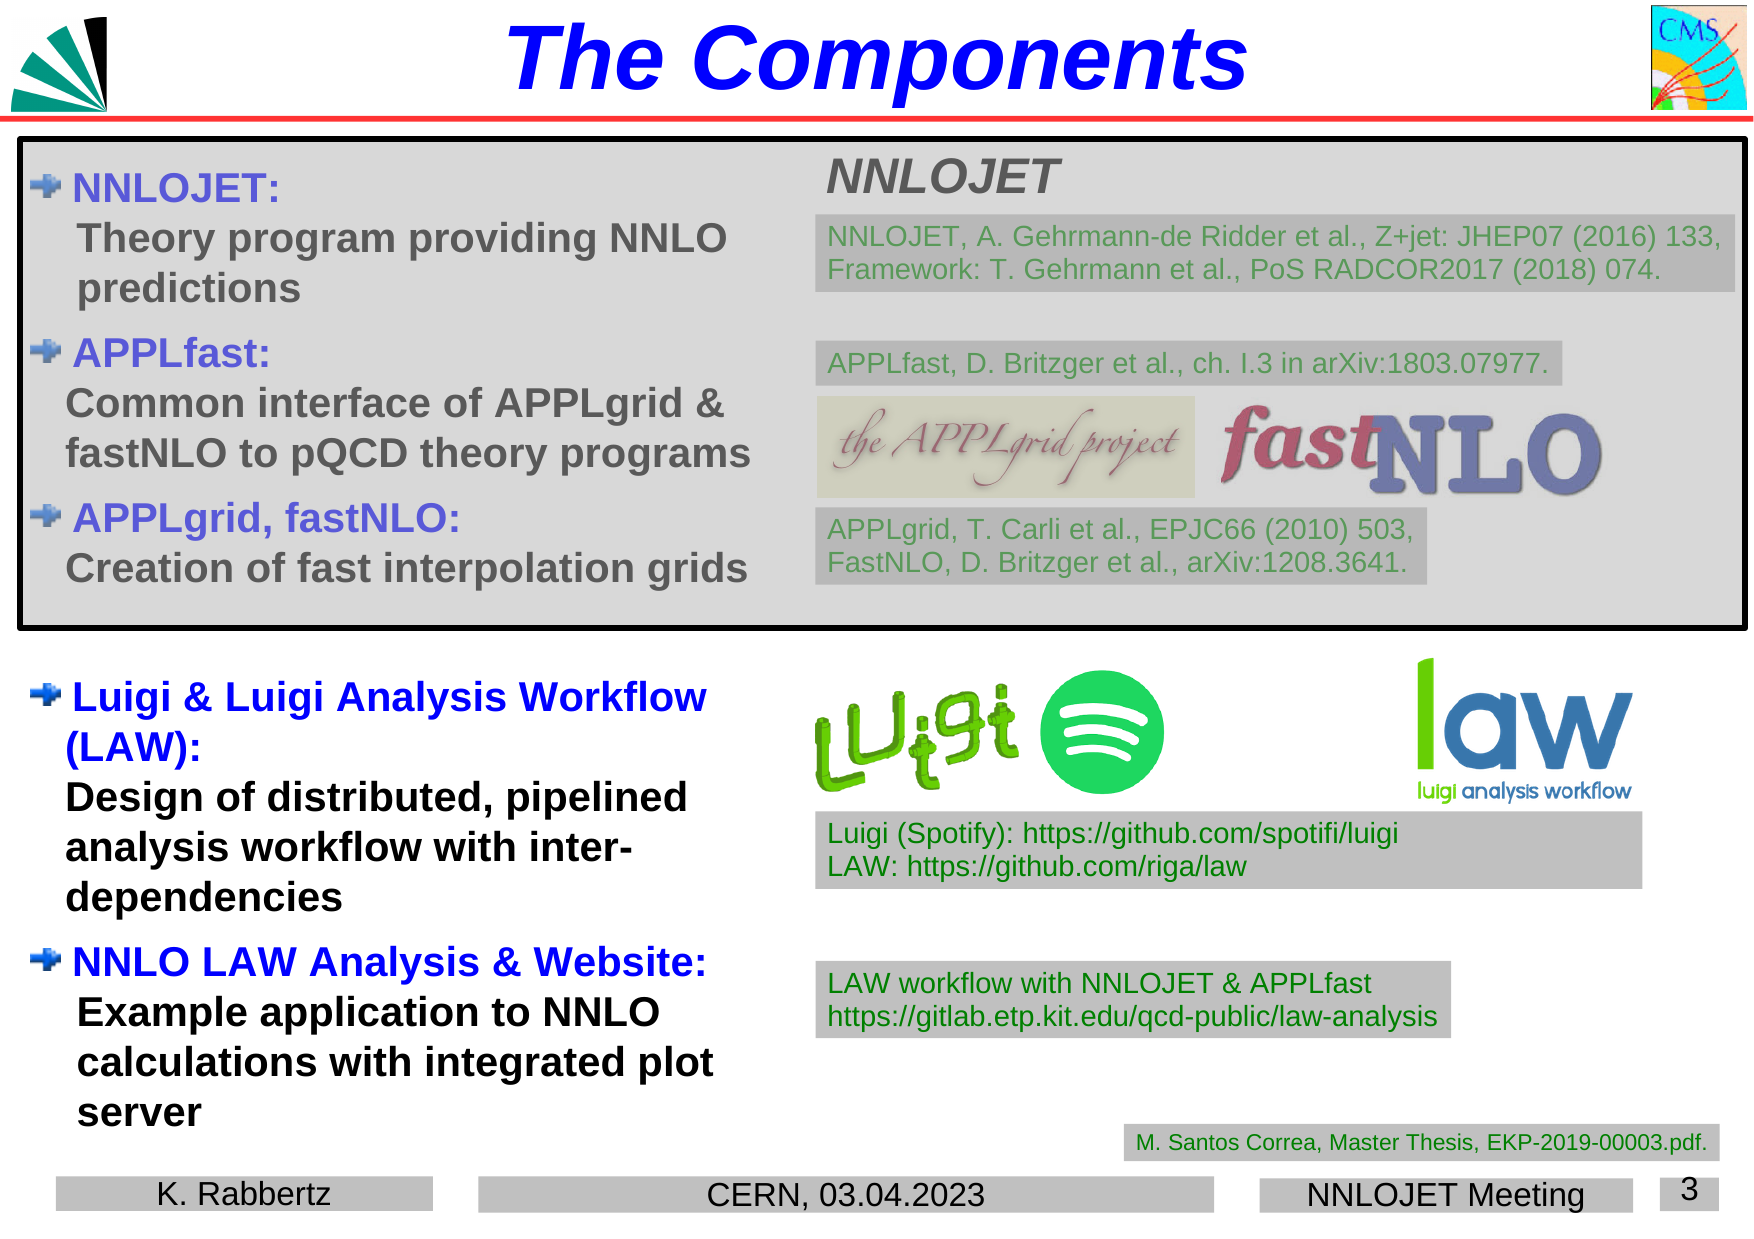

The Components
NNLOJET
# NNLOJET: Theory program providing NNLO predictions
 APPLfast: Common interface of APPLgrid & fastNLO to pQCD theory programs
 APPLgrid, fastNLO: Creation of fast interpolation grids
 Luigi & Luigi Analysis Workflow (LAW): Design of distributed, pipelined analysis workflow with inter- dependencies
 NNLO LAW Analysis & Website: Example application to NNLO calculations with integrated plot server
NNLOJET, A. Gehrmann-de Ridder et al., Z+jet: JHEP07 (2016) 133,
Framework: T. Gehrmann et al., PoS RADCOR2017 (2018) 074.
APPLfast, D. Britzger et al., ch. I.3 in arXiv:1803.07977.
APPLgrid, T. Carli et al., EPJC66 (2010) 503,
FastNLO, D. Britzger et al., arXiv:1208.3641.
Luigi (Spotify): https://github.com/spotifi/luigi
LAW: https://github.com/riga/law
LAW workflow with NNLOJET & APPLfast
https://gitlab.etp.kit.edu/qcd-public/law-analysis
M. Santos Correa, Master Thesis, EKP-2019-00003.pdf.